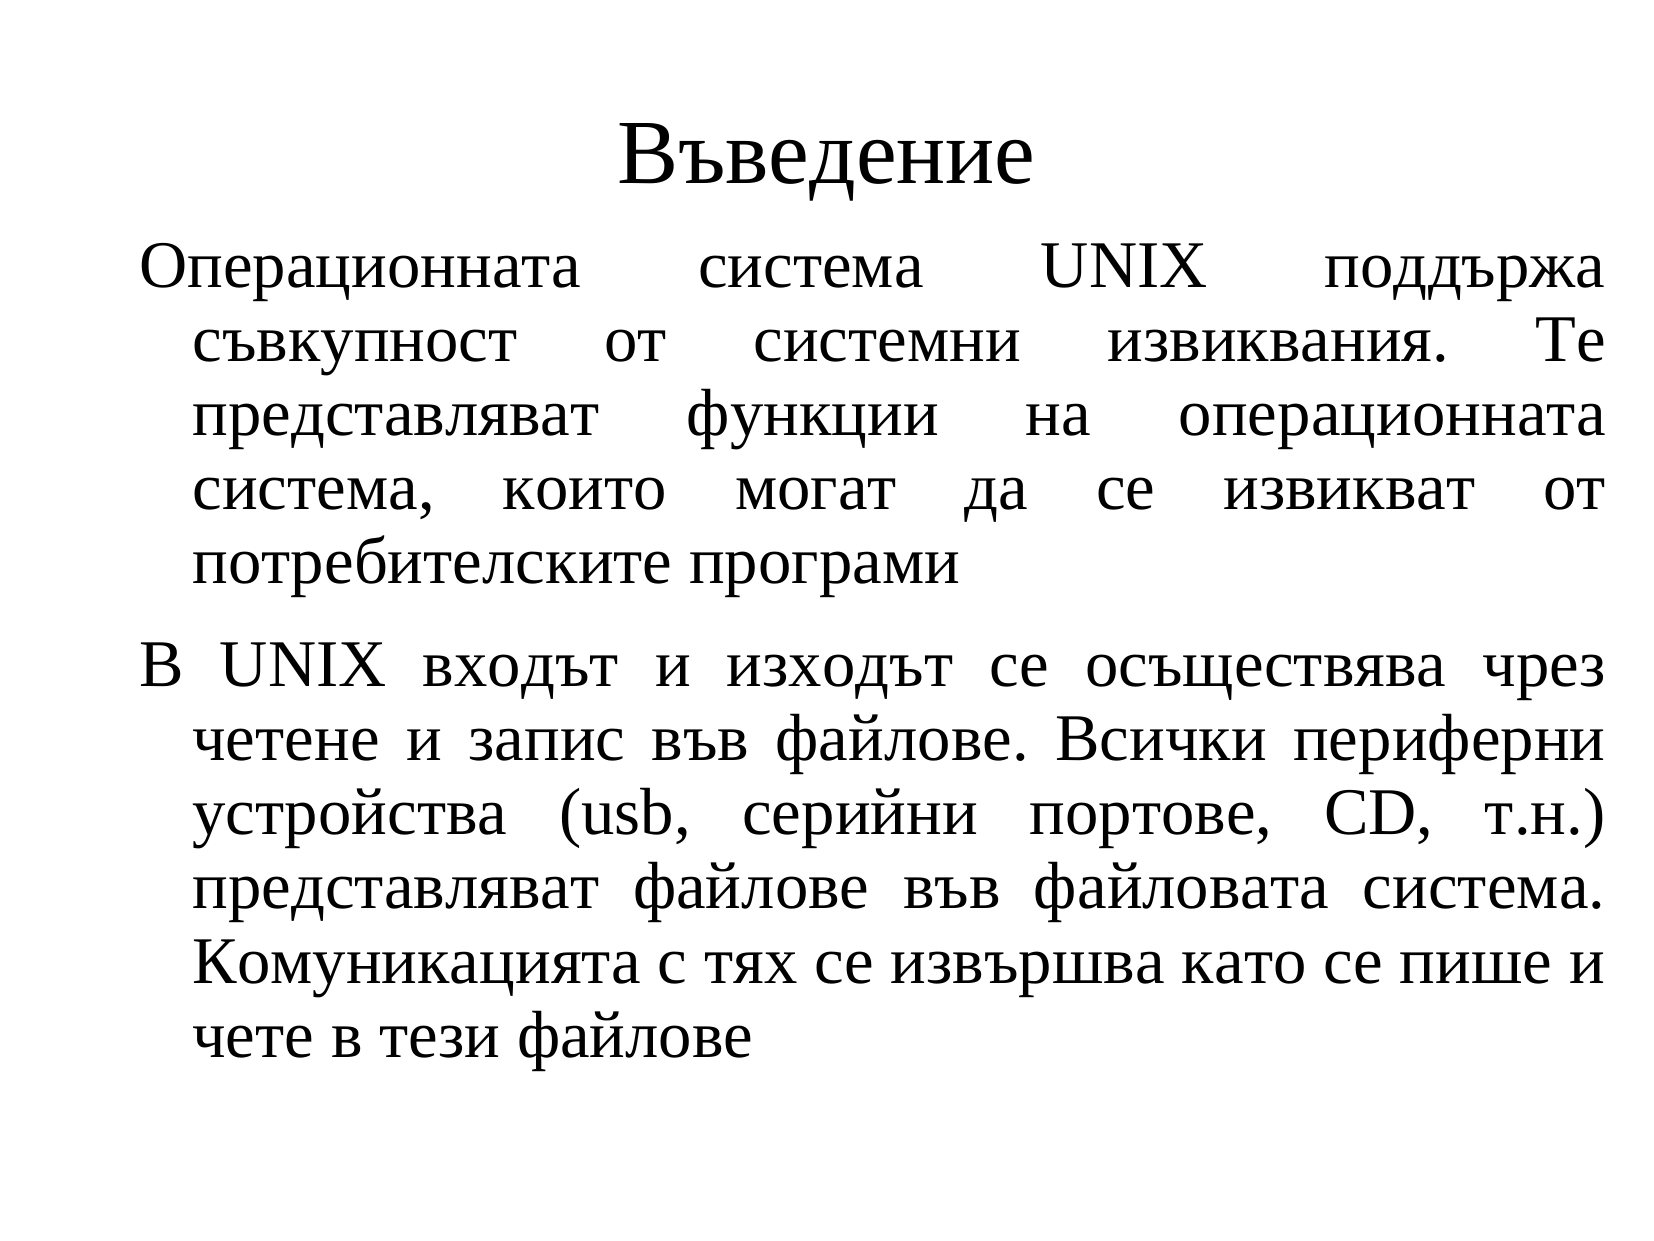

# Въведение
Операционната система UNIX поддържа съвкупност от системни извиквания. Те представляват функции на операционната система, които могат да се извикват от потребителските програми
В UNIX входът и изходът се осъществява чрез четене и запис във файлове. Всички периферни устройства (usb, серийни портове, CD, т.н.) представляват файлове във файловата система. Комуникацията с тях се извършва като се пише и чете в тези файлове